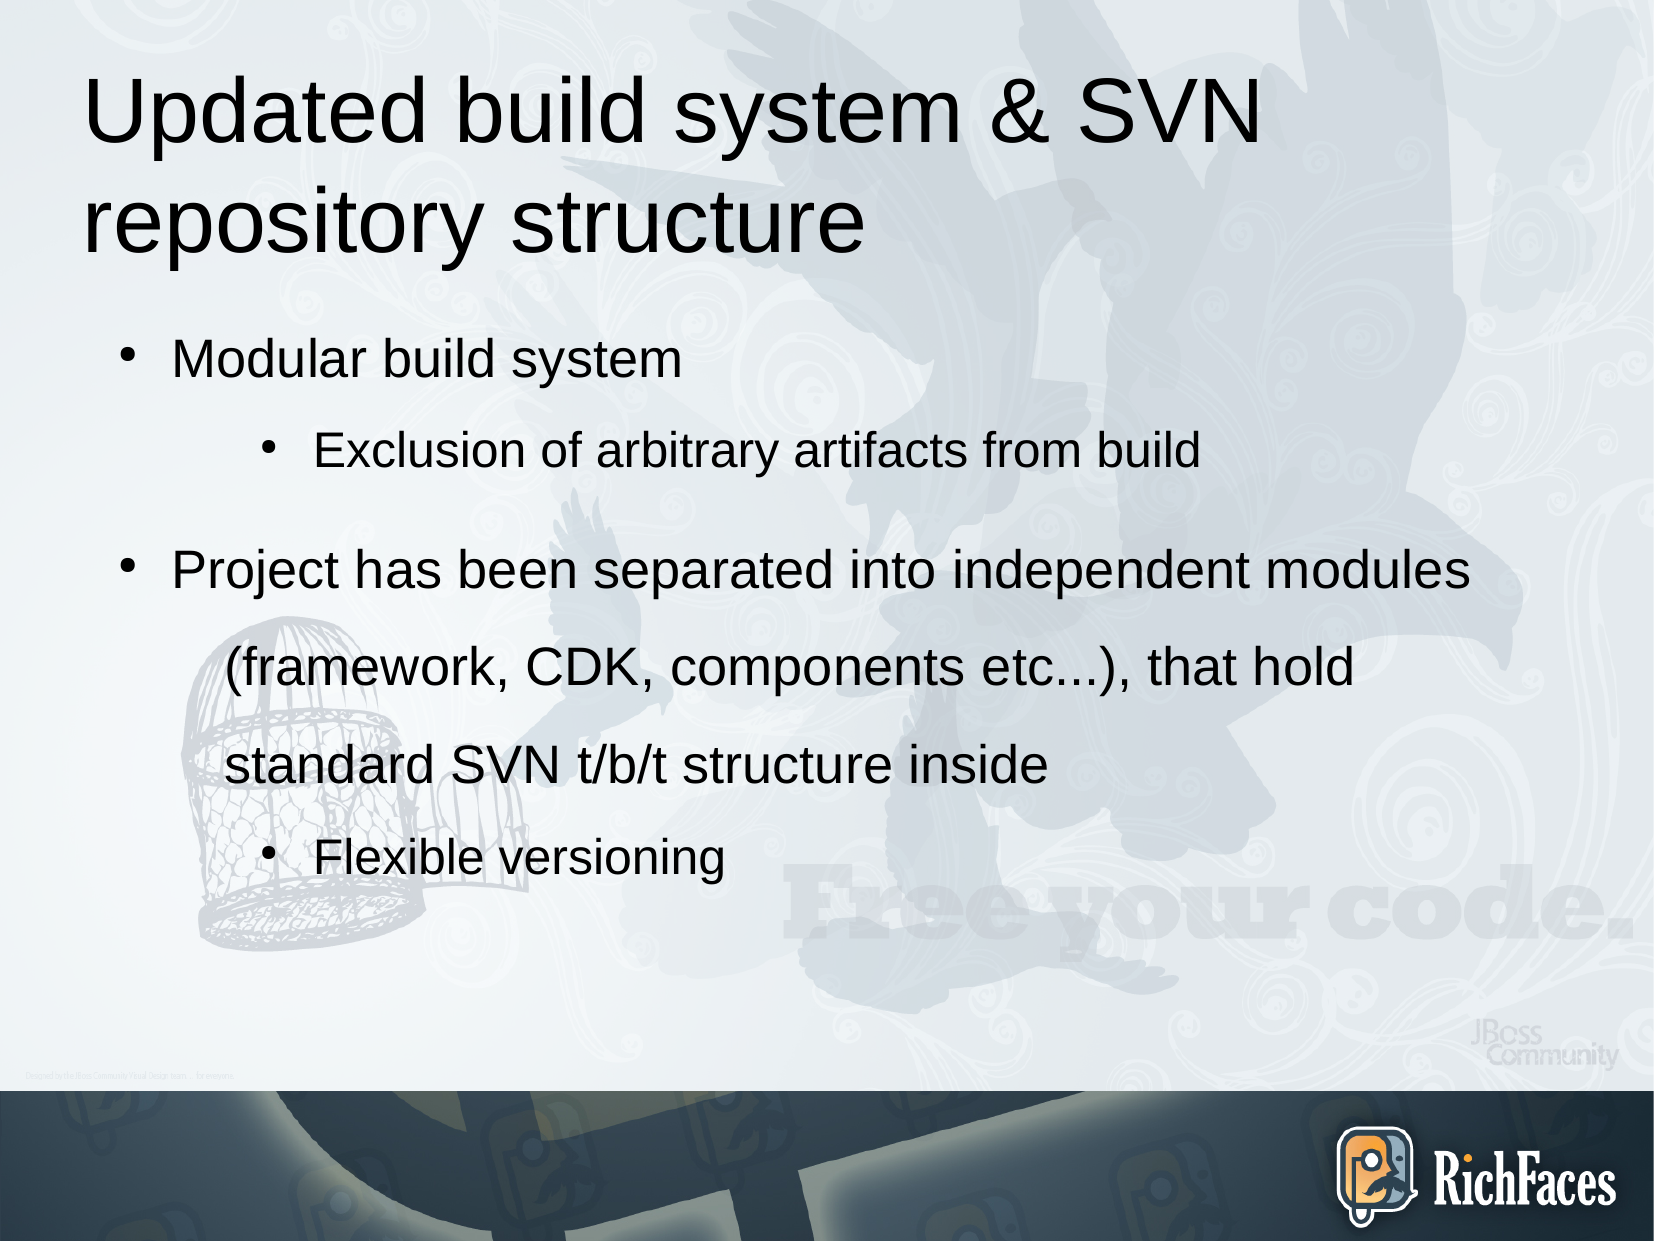

# Updated build system & SVN repository structure
Modular build system
Exclusion of arbitrary artifacts from build
Project has been separated into independent modules (framework, CDK, components etc...), that hold standard SVN t/b/t structure inside
Flexible versioning